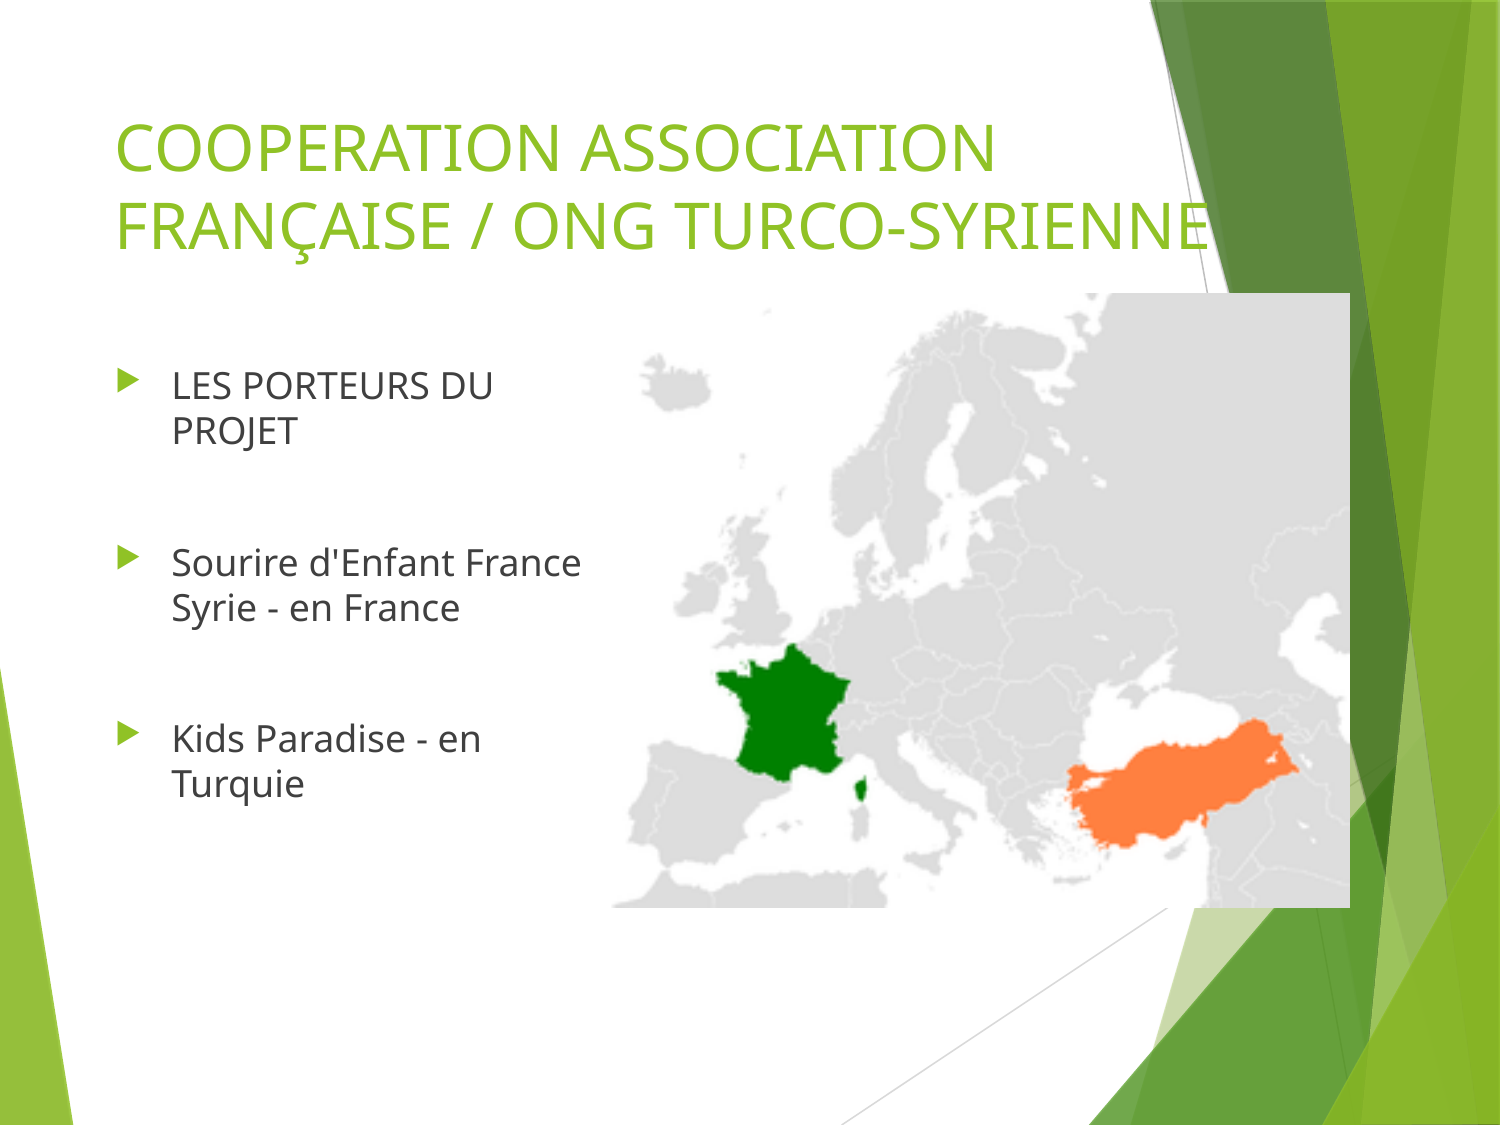

# COOPERATION ASSOCIATION FRANÇAISE / ONG TURCO-SYRIENNE
LES PORTEURS DU PROJET
Sourire d'Enfant France Syrie - en France
Kids Paradise - en Turquie